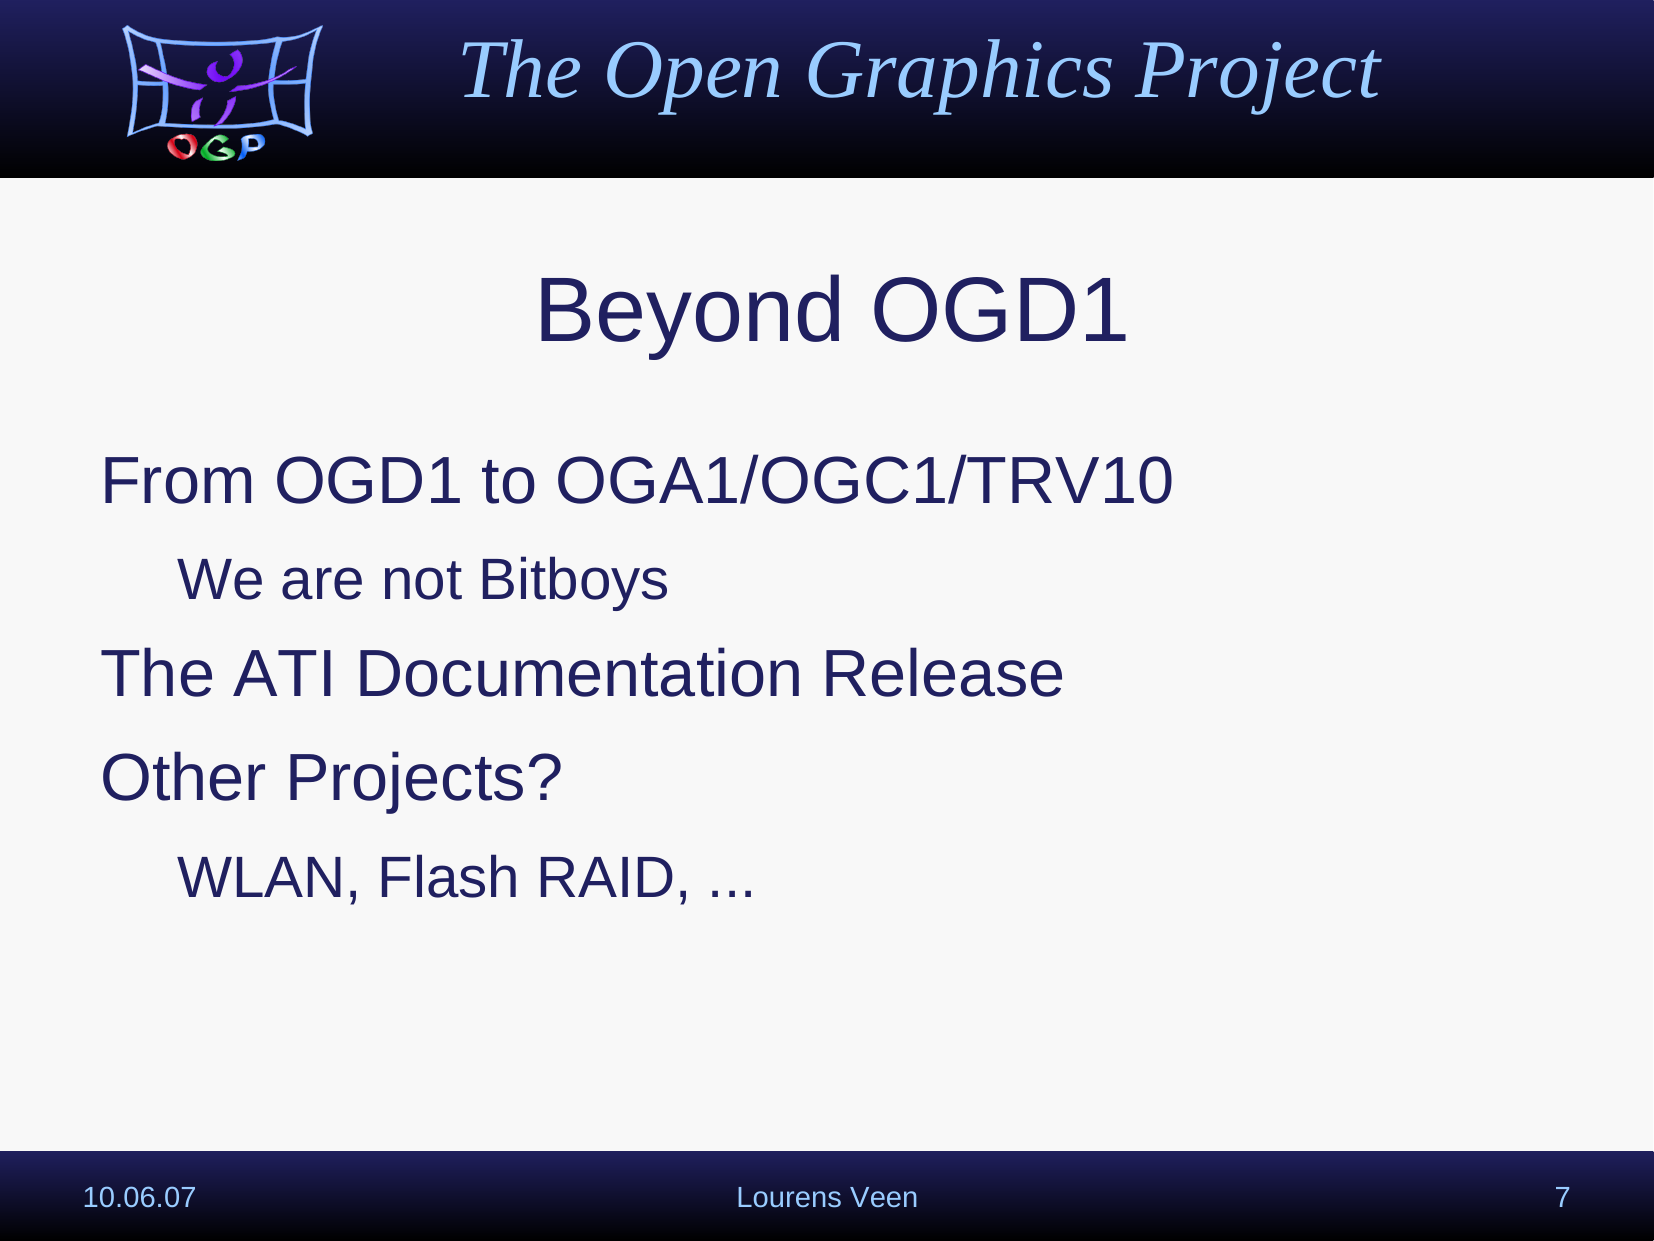

# Beyond OGD1
From OGD1 to OGA1/OGC1/TRV10
We are not Bitboys
The ATI Documentation Release
Other Projects?
WLAN, Flash RAID, ...
10.06.07
Lourens Veen
7